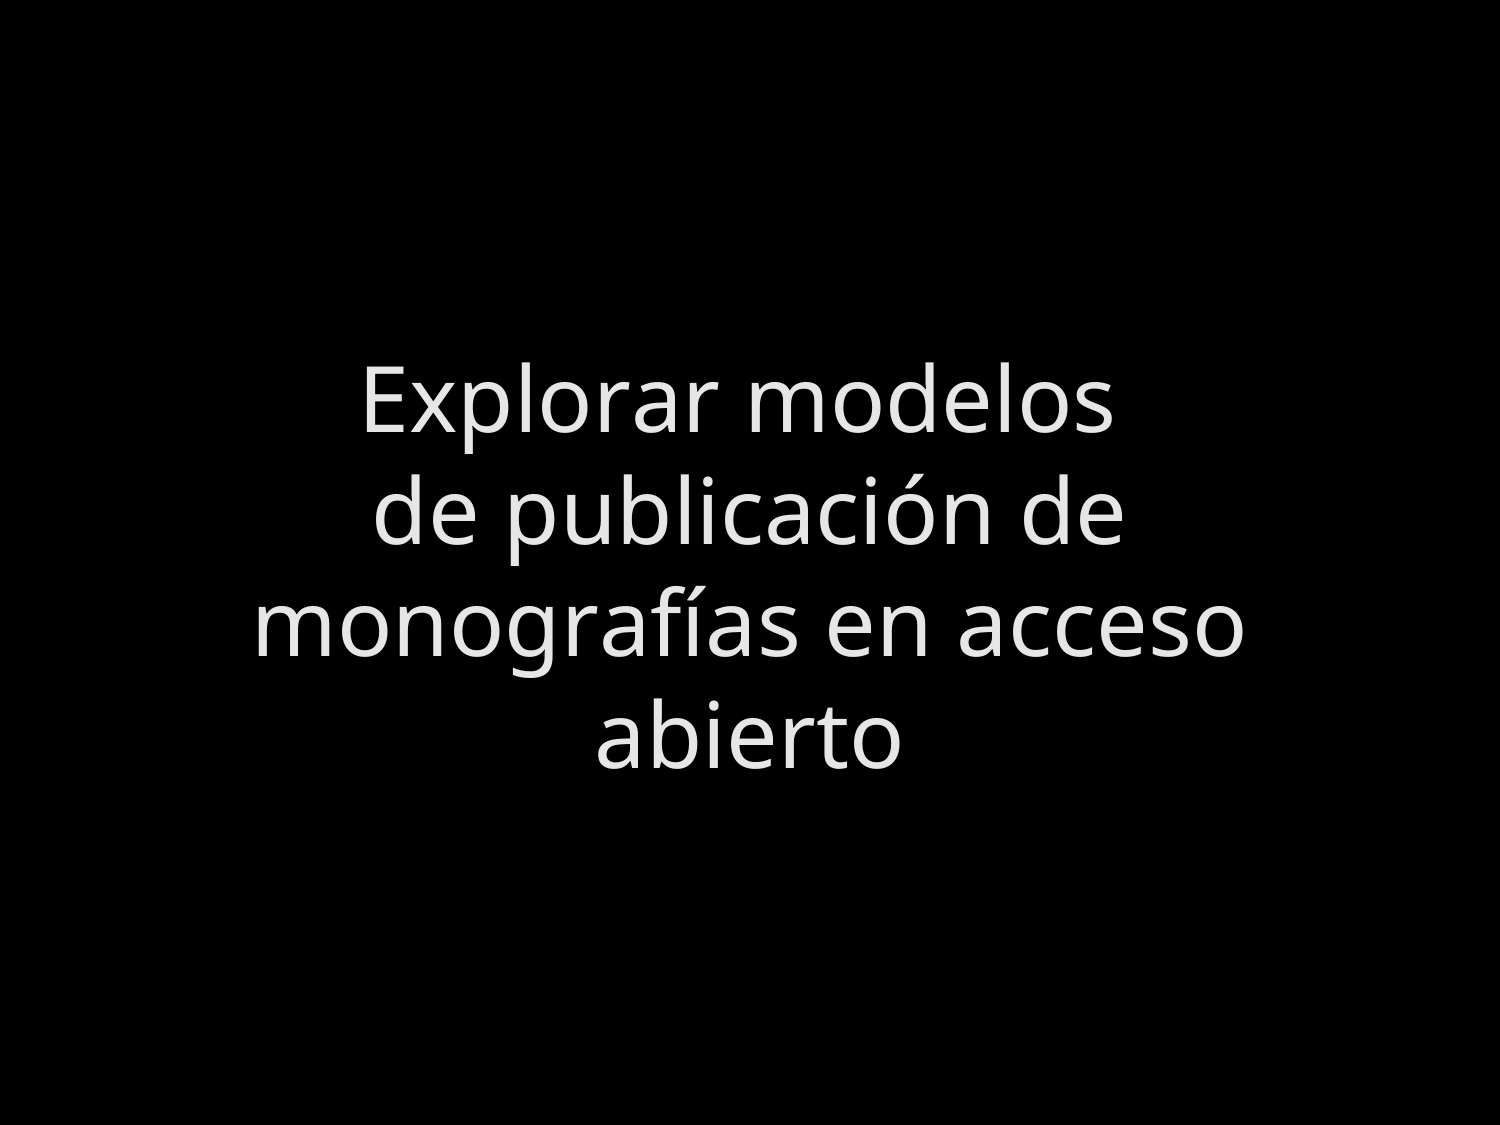

# Explorar modelos
de publicación de monografías en acceso abierto